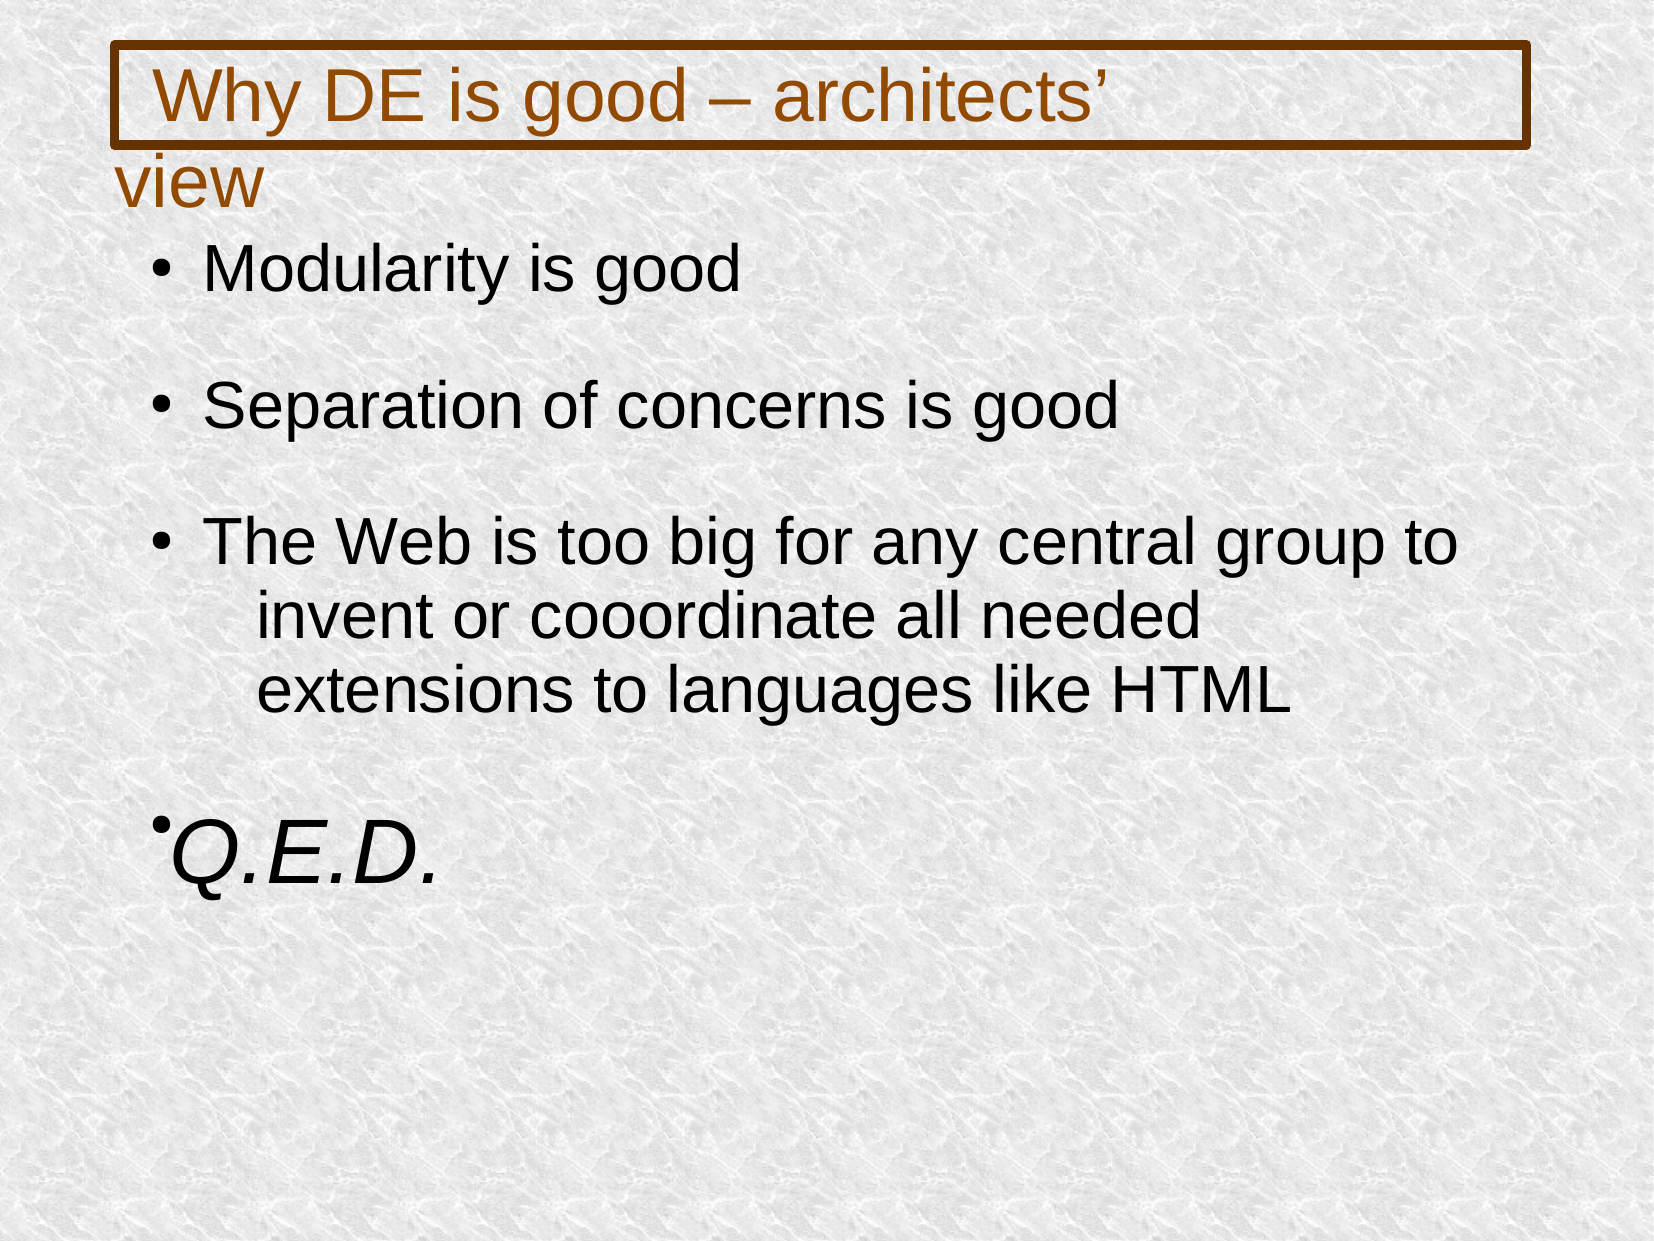

# Why DE is good – architects’ view
Modularity is good
Separation of concerns is good
The Web is too big for any central group to invent or cooordinate all needed extensions to languages like HTML
Q.E.D.